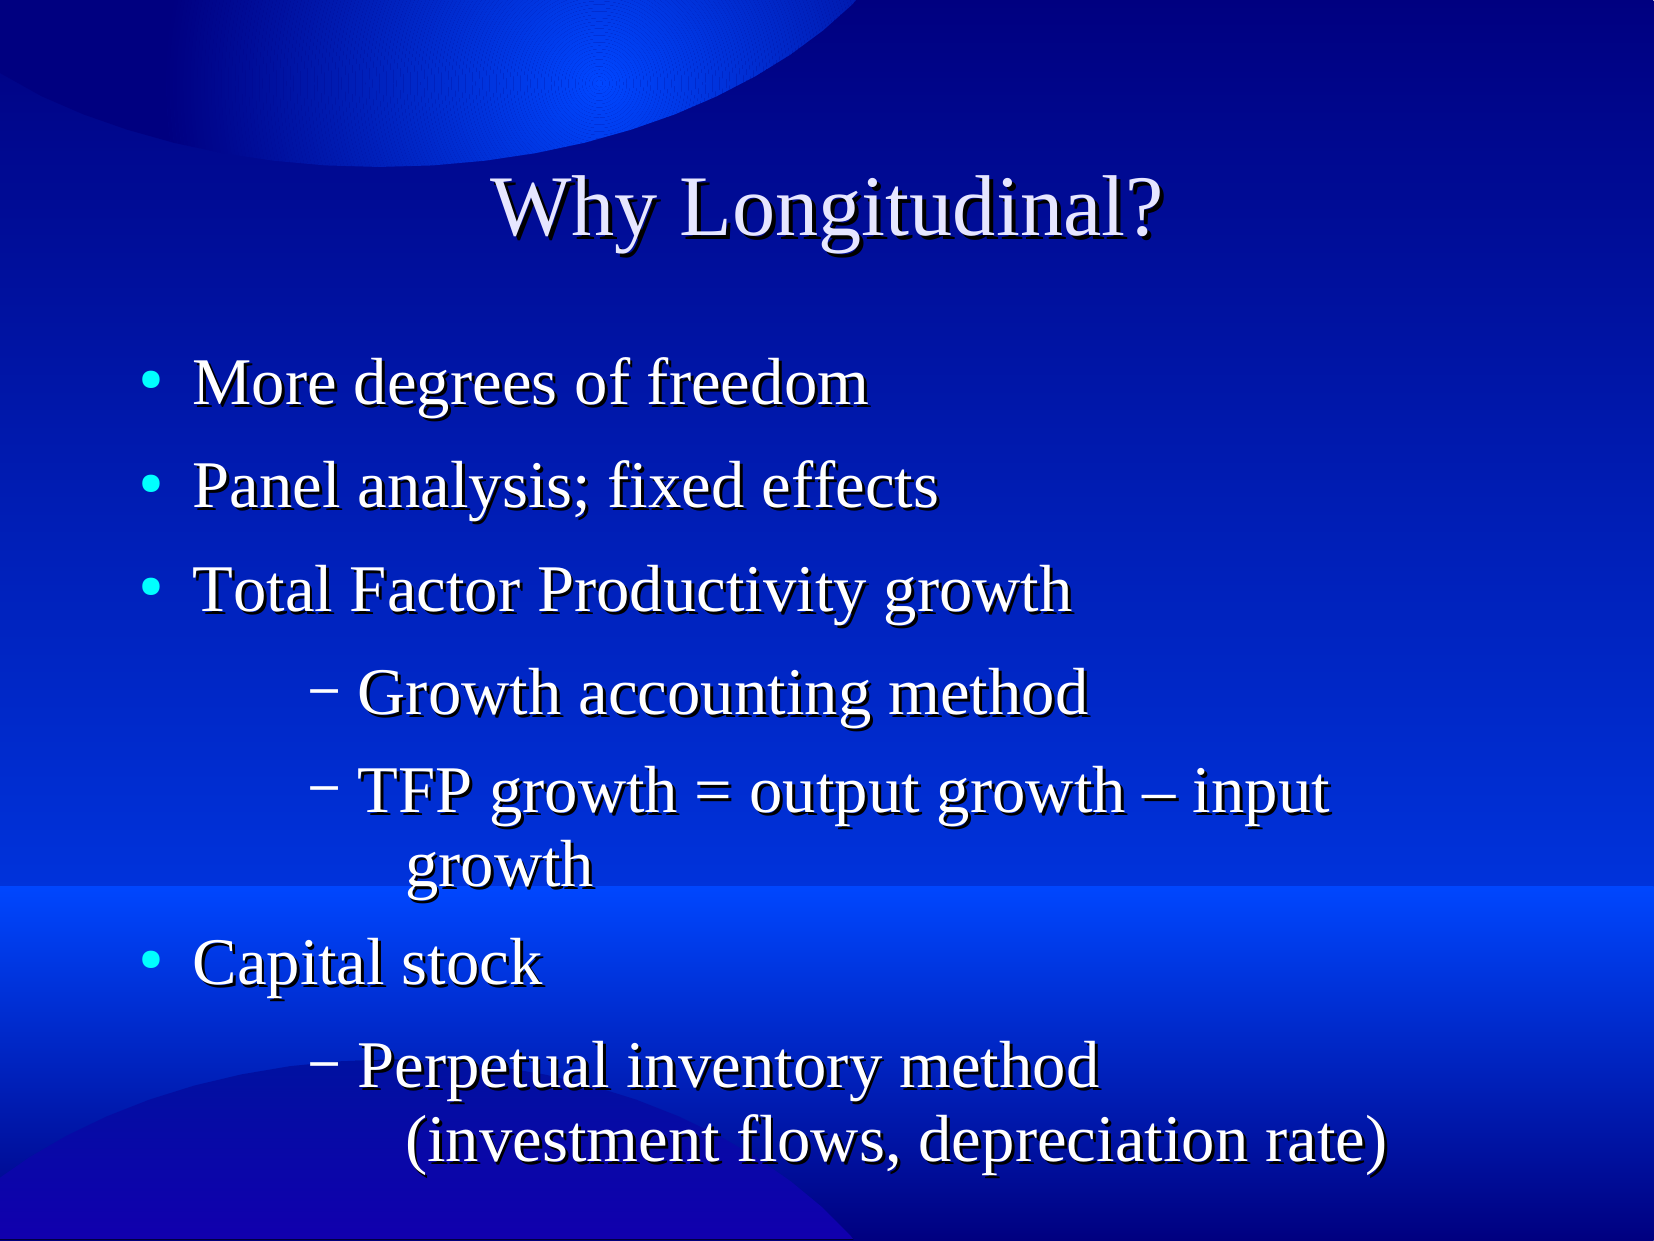

# Why Longitudinal?
More degrees of freedom
Panel analysis; fixed effects
Total Factor Productivity growth
Growth accounting method
TFP growth = output growth – input growth
Capital stock
Perpetual inventory method
(investment flows, depreciation rate)